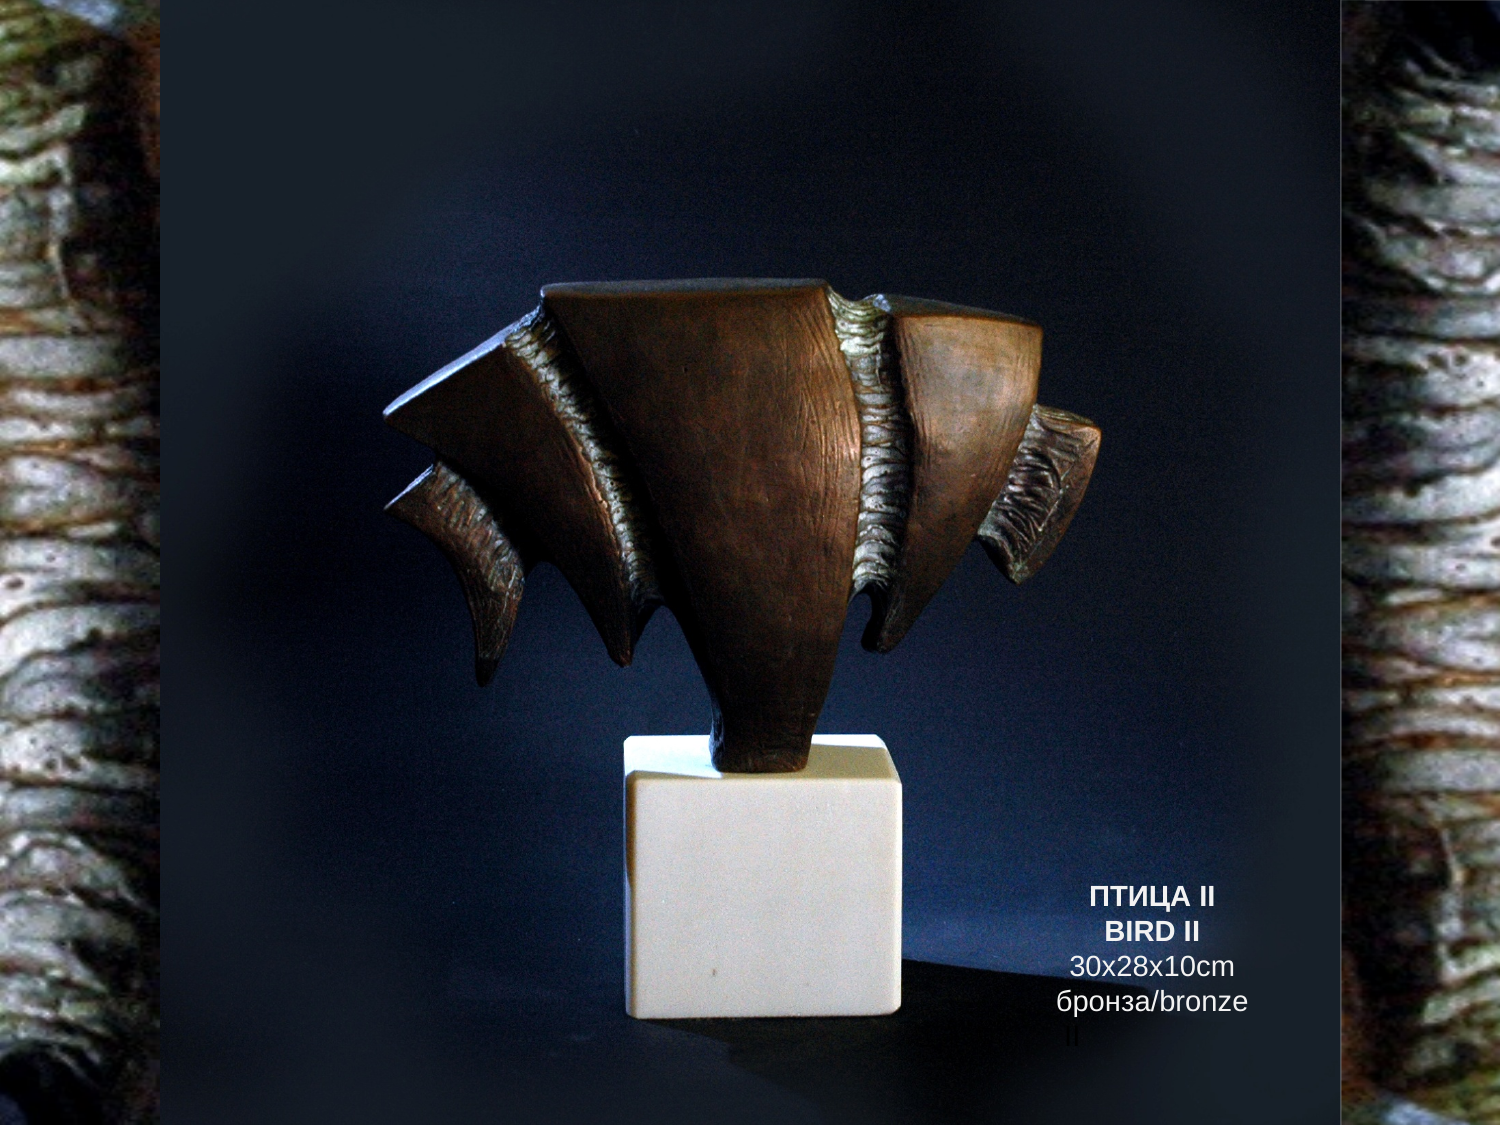

Птица II
Bird II
30x28x10cm
бронза/bronze
 II